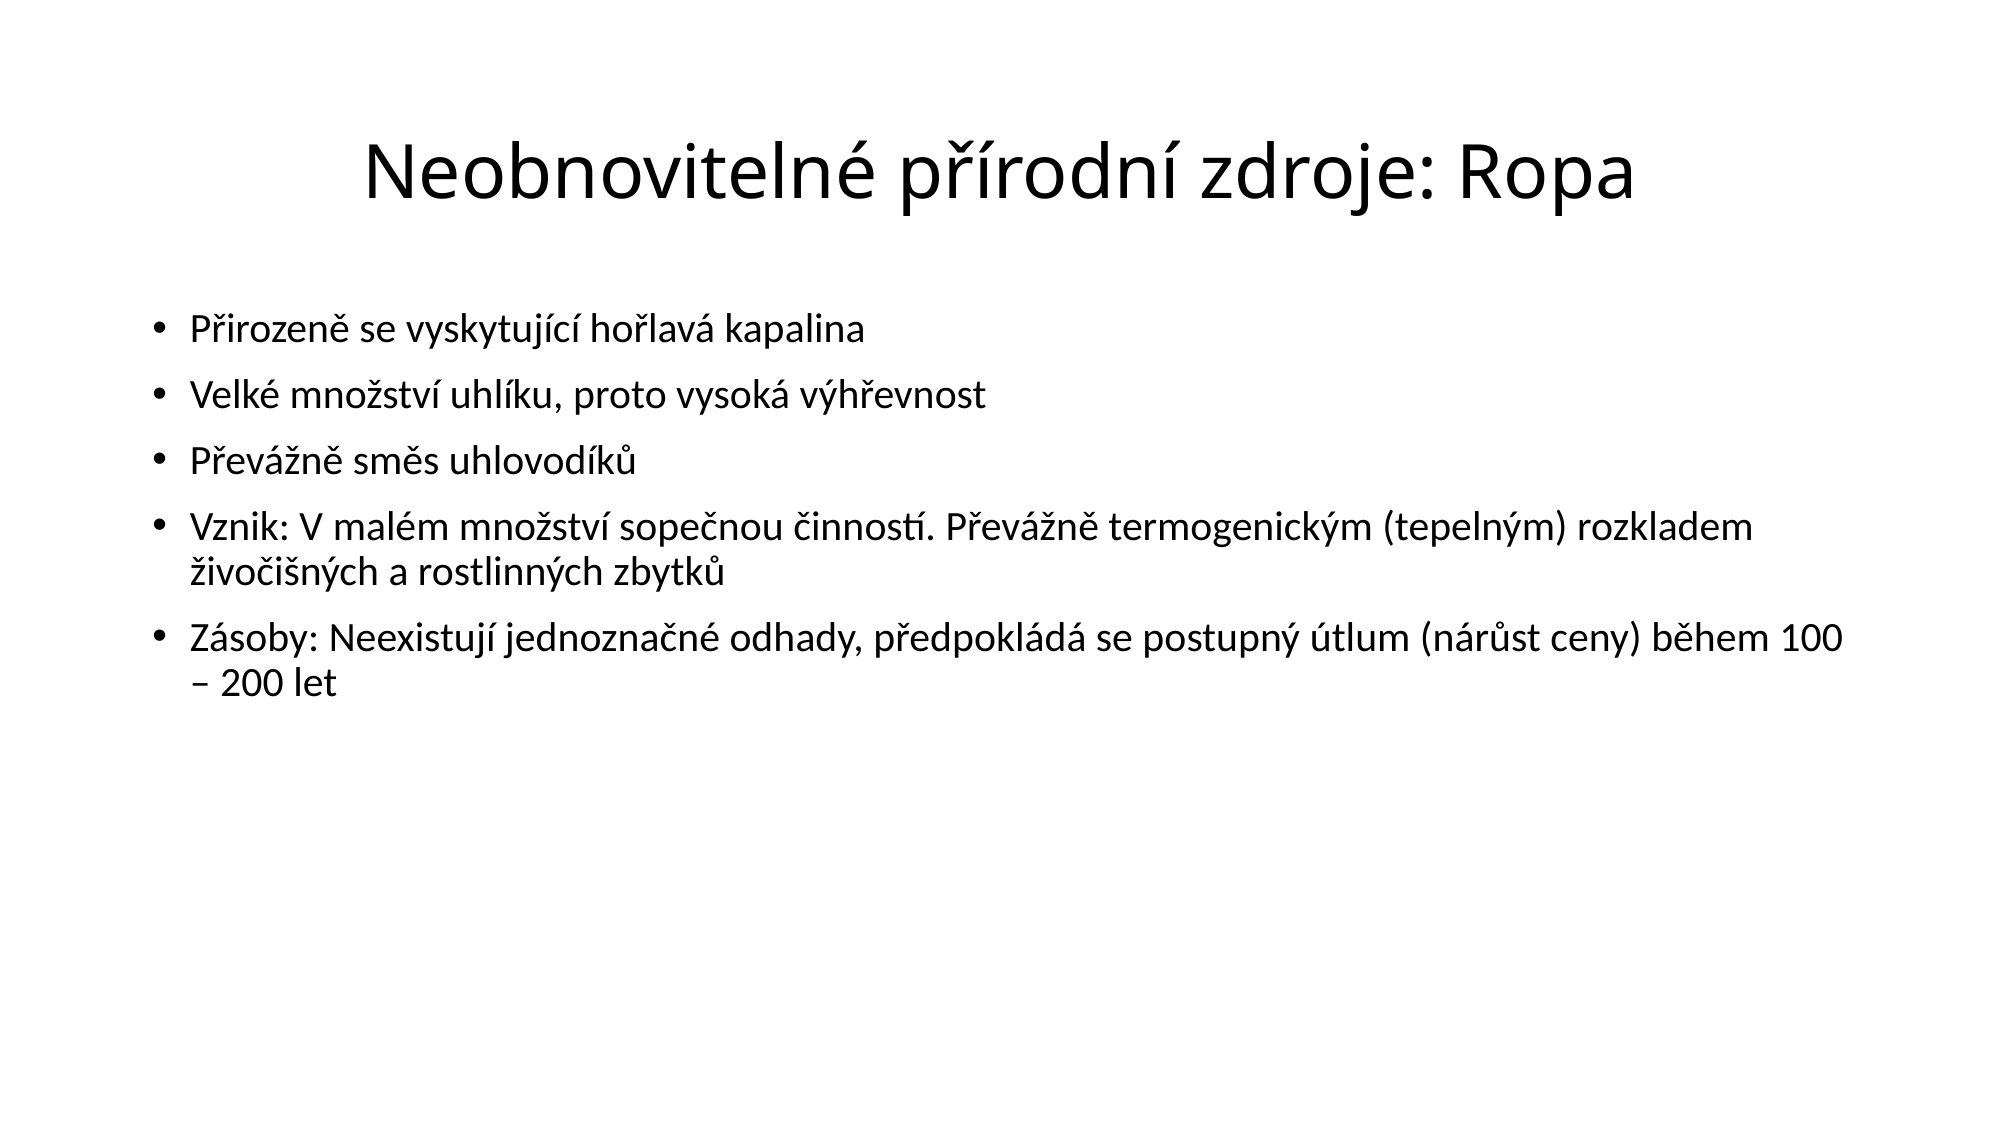

# Neobnovitelné přírodní zdroje: Ropa
Přirozeně se vyskytující hořlavá kapalina
Velké množství uhlíku, proto vysoká výhřevnost
Převážně směs uhlovodíků
Vznik: V malém množství sopečnou činností. Převážně termogenickým (tepelným) rozkladem živočišných a rostlinných zbytků
Zásoby: Neexistují jednoznačné odhady, předpokládá se postupný útlum (nárůst ceny) během 100 – 200 let